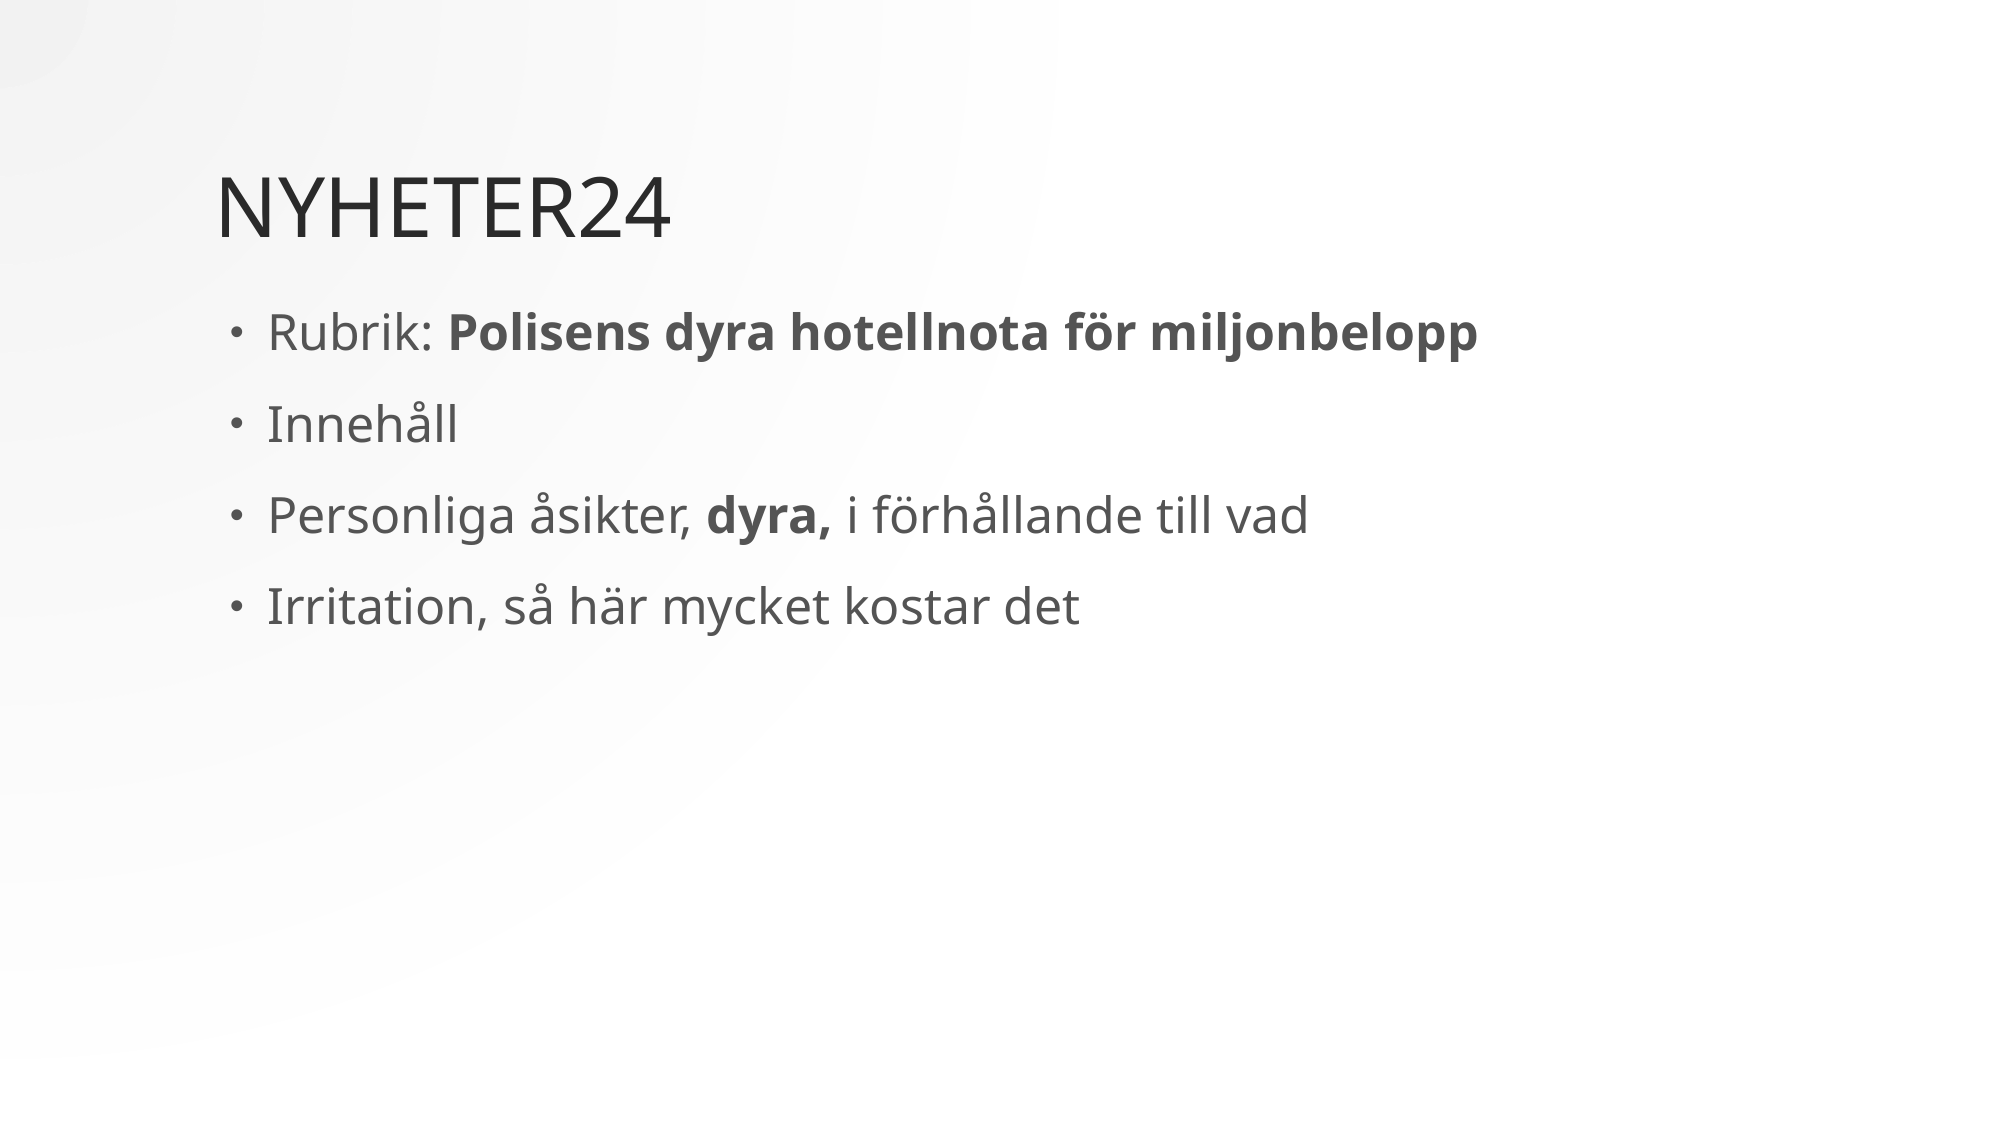

# Nyheter24
Rubrik: Polisens dyra hotellnota för miljonbelopp
Innehåll
Personliga åsikter, dyra, i förhållande till vad
Irritation, så här mycket kostar det